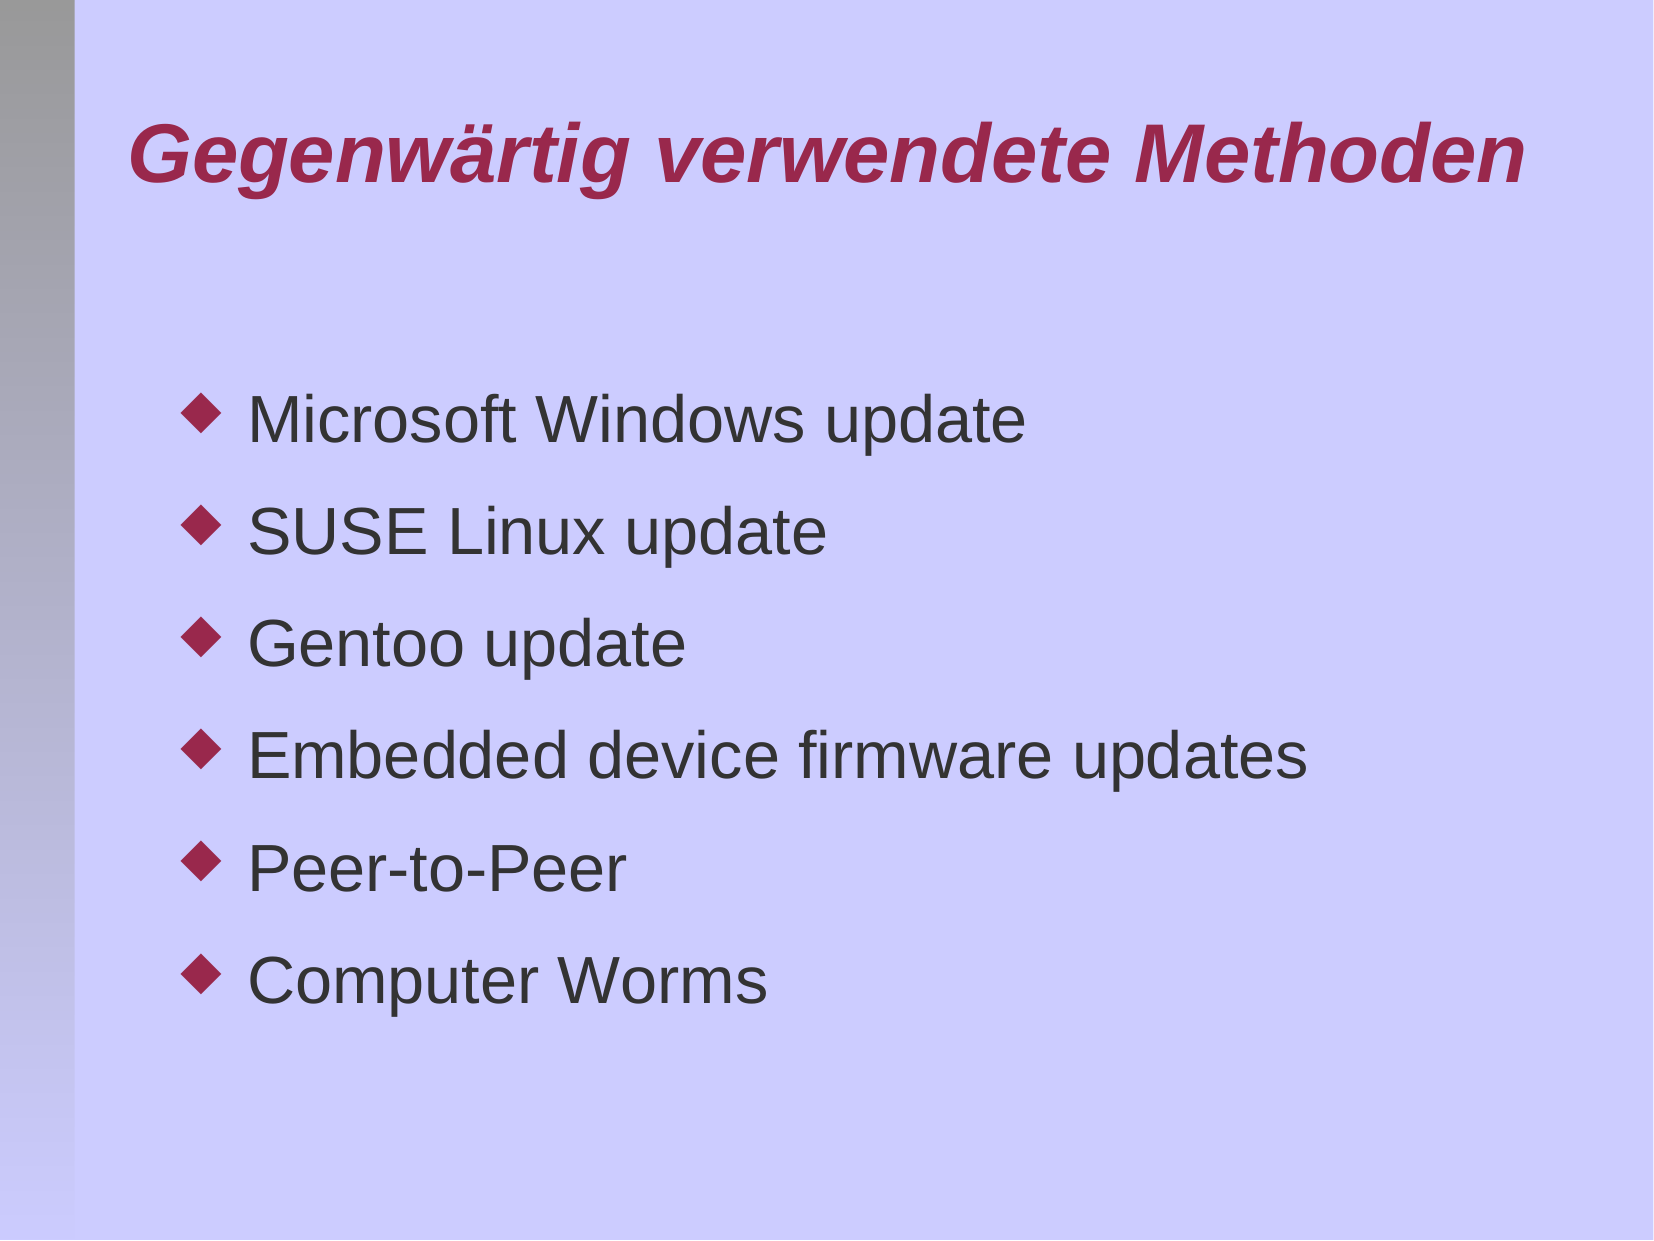

# Gegenwärtig verwendete Methoden
Microsoft Windows update
SUSE Linux update
Gentoo update
Embedded device firmware updates
Peer-to-Peer
Computer Worms